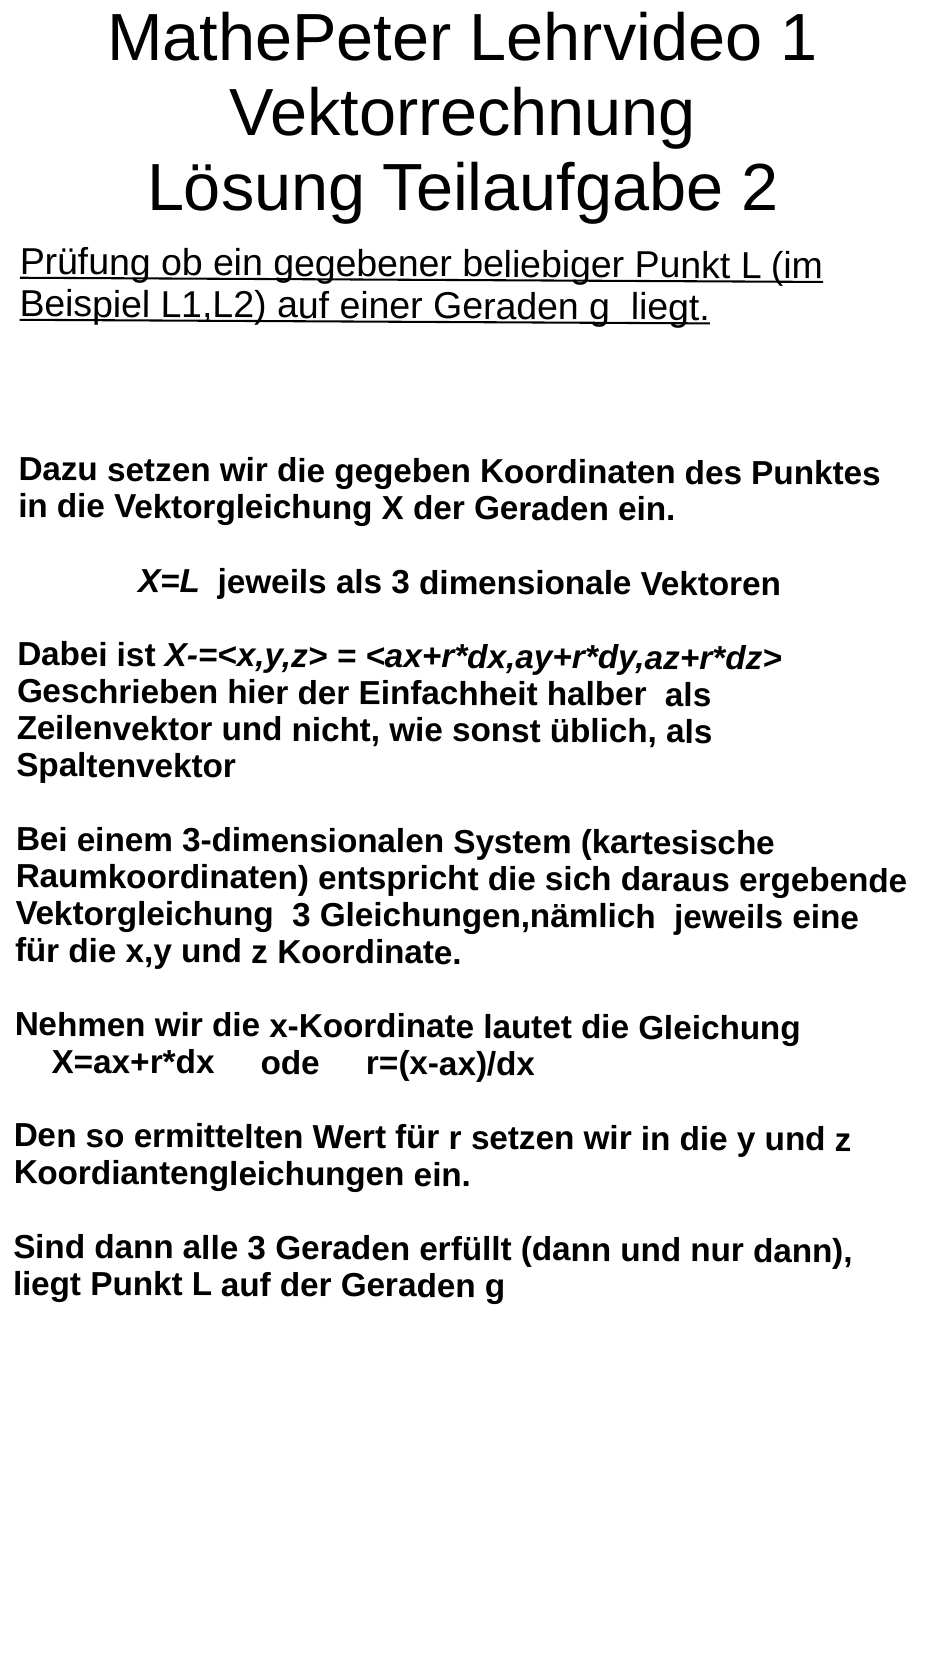

# MathePeter Lehrvideo 1 Vektorrechnung Lösung Teilaufgabe 2
Prüfung ob ein gegebener beliebiger Punkt L (im Beispiel L1,L2) auf einer Geraden g liegt.
Dazu setzen wir die gegeben Koordinaten des Punktes in die Vektorgleichung X der Geraden ein.
 X=L jeweils als 3 dimensionale Vektoren
Dabei ist X-=<x,y,z> = <ax+r*dx,ay+r*dy,az+r*dz>
Geschrieben hier der Einfachheit halber als Zeilenvektor und nicht, wie sonst üblich, als Spaltenvektor
Bei einem 3-dimensionalen System (kartesische Raumkoordinaten) entspricht die sich daraus ergebende Vektorgleichung 3 Gleichungen,nämlich jeweils eine für die x,y und z Koordinate.
Nehmen wir die x-Koordinate lautet die Gleichung
 X=ax+r*dx ode r=(x-ax)/dx
Den so ermittelten Wert für r setzen wir in die y und z Koordiantengleichungen ein.
Sind dann alle 3 Geraden erfüllt (dann und nur dann), liegt Punkt L auf der Geraden g